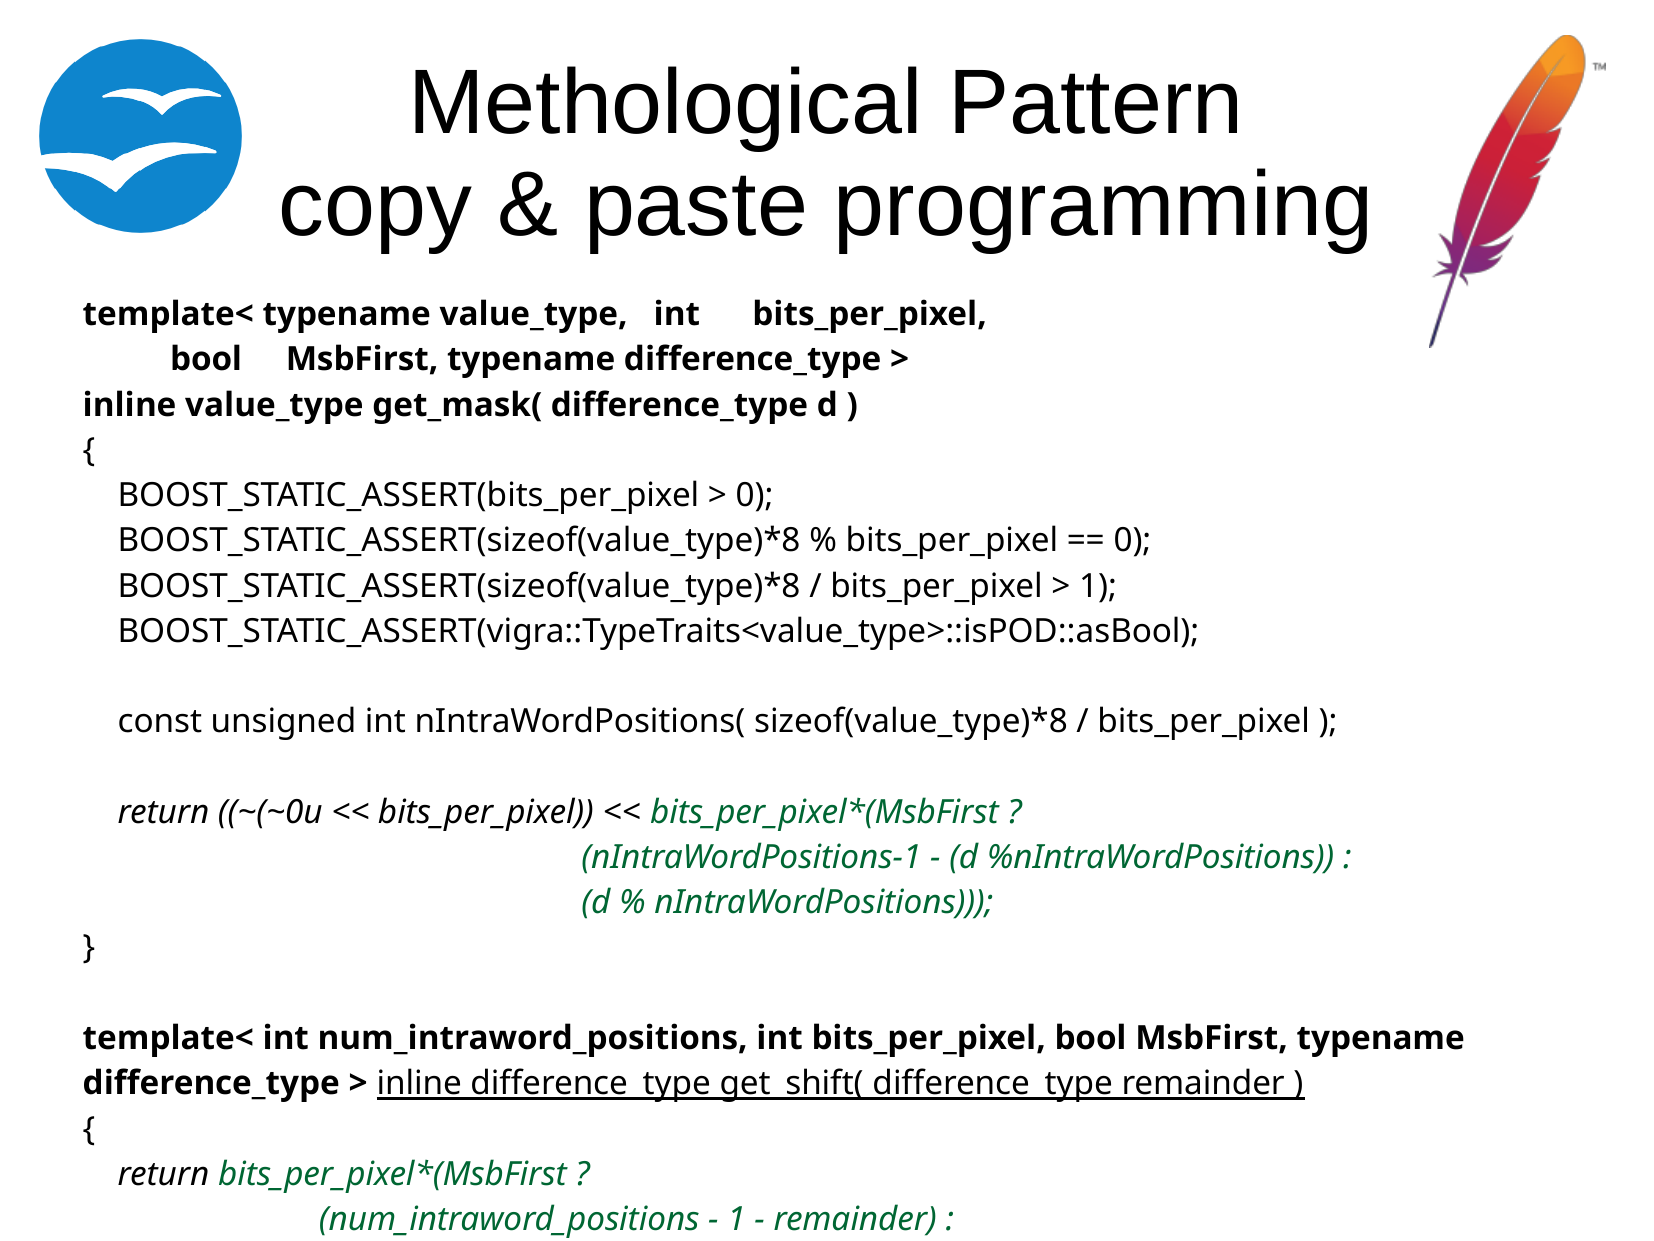

# Methological Pattern copy & paste programming
template< typename value_type, int bits_per_pixel,
 bool MsbFirst, typename difference_type >
inline value_type get_mask( difference_type d )
{
 BOOST_STATIC_ASSERT(bits_per_pixel > 0);
 BOOST_STATIC_ASSERT(sizeof(value_type)*8 % bits_per_pixel == 0);
 BOOST_STATIC_ASSERT(sizeof(value_type)*8 / bits_per_pixel > 1);
 BOOST_STATIC_ASSERT(vigra::TypeTraits<value_type>::isPOD::asBool);
 const unsigned int nIntraWordPositions( sizeof(value_type)*8 / bits_per_pixel );
 return ((~(~0u << bits_per_pixel)) << bits_per_pixel*(MsbFirst ?
 (nIntraWordPositions-1 - (d %nIntraWordPositions)) :
 (d % nIntraWordPositions)));
}
template< int num_intraword_positions, int bits_per_pixel, bool MsbFirst, typename difference_type > inline difference_type get_shift( difference_type remainder )
{
 return bits_per_pixel*(MsbFirst ?
 (num_intraword_positions - 1 - remainder) :
 remainder);
}